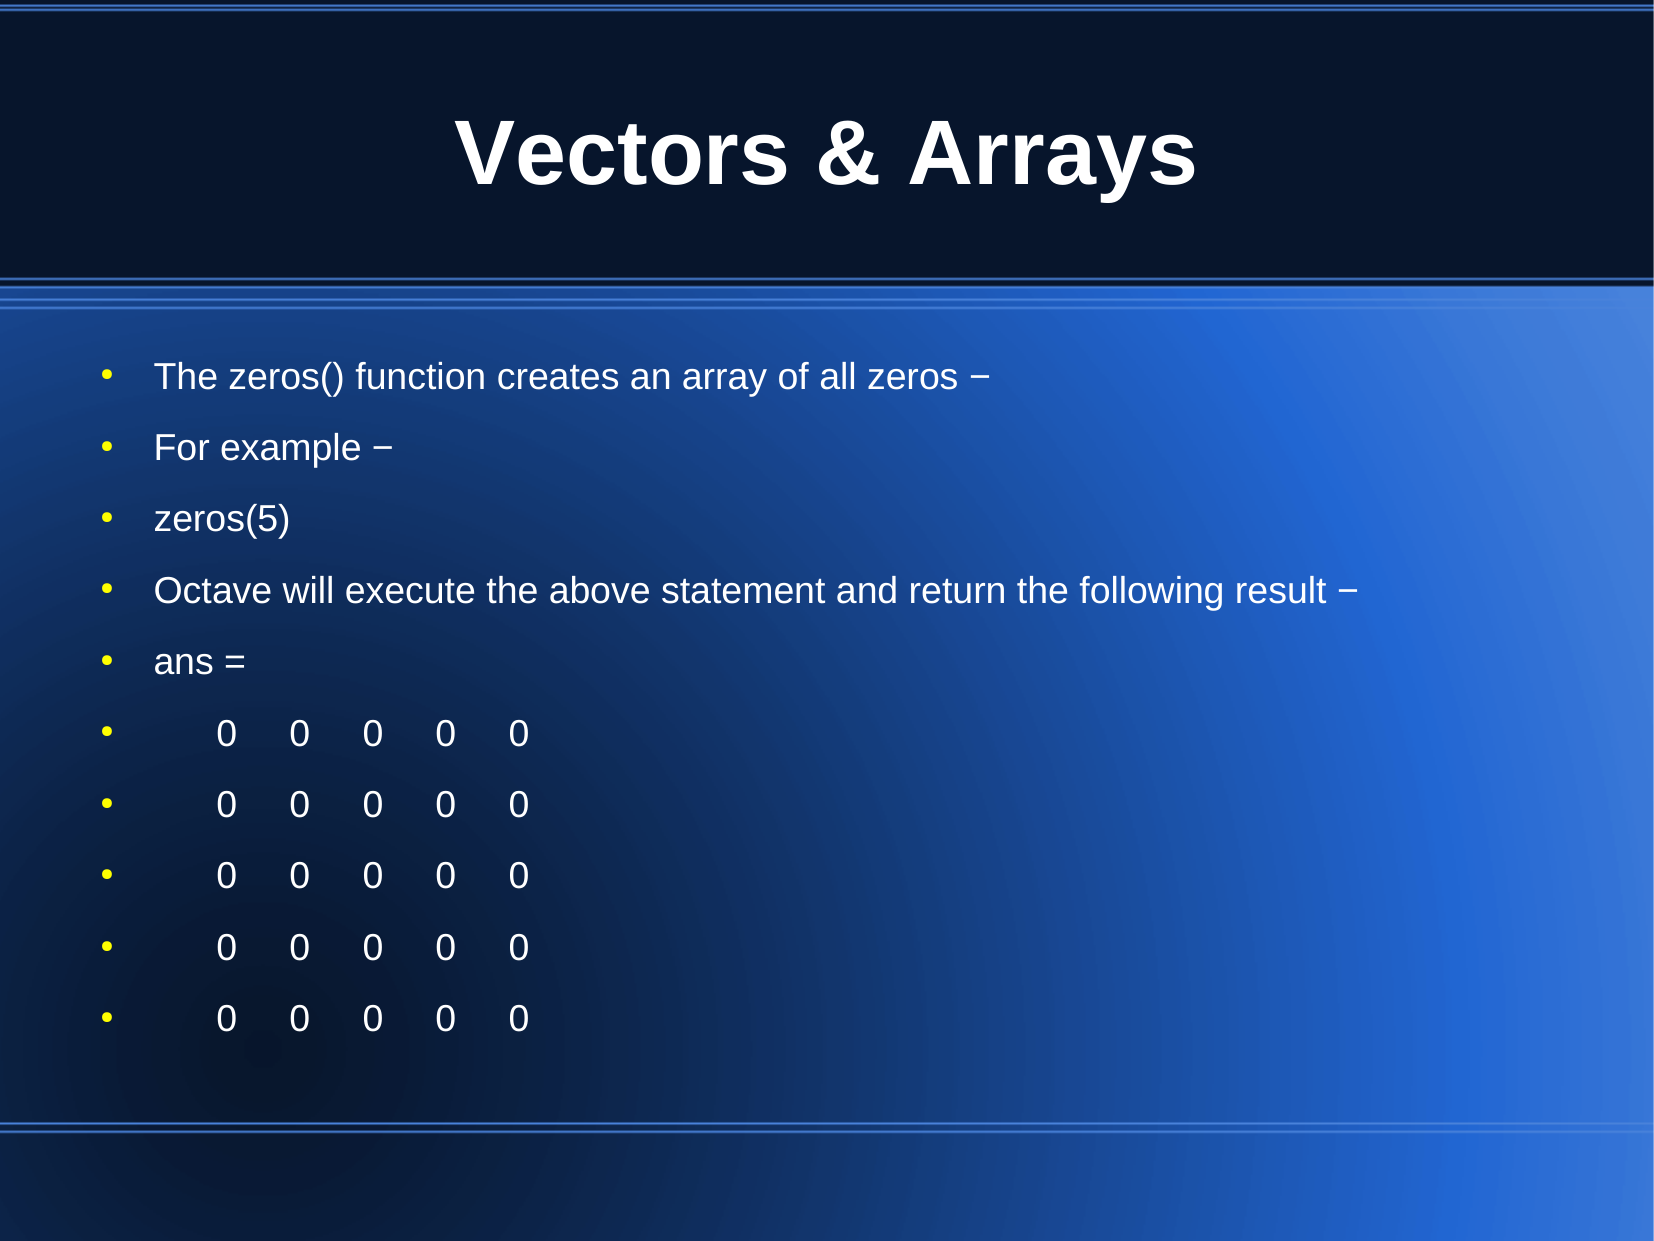

# Vectors & Arrays
The zeros() function creates an array of all zeros −
For example −
zeros(5)
Octave will execute the above statement and return the following result −
ans =
 0 0 0 0 0
 0 0 0 0 0
 0 0 0 0 0
 0 0 0 0 0
 0 0 0 0 0